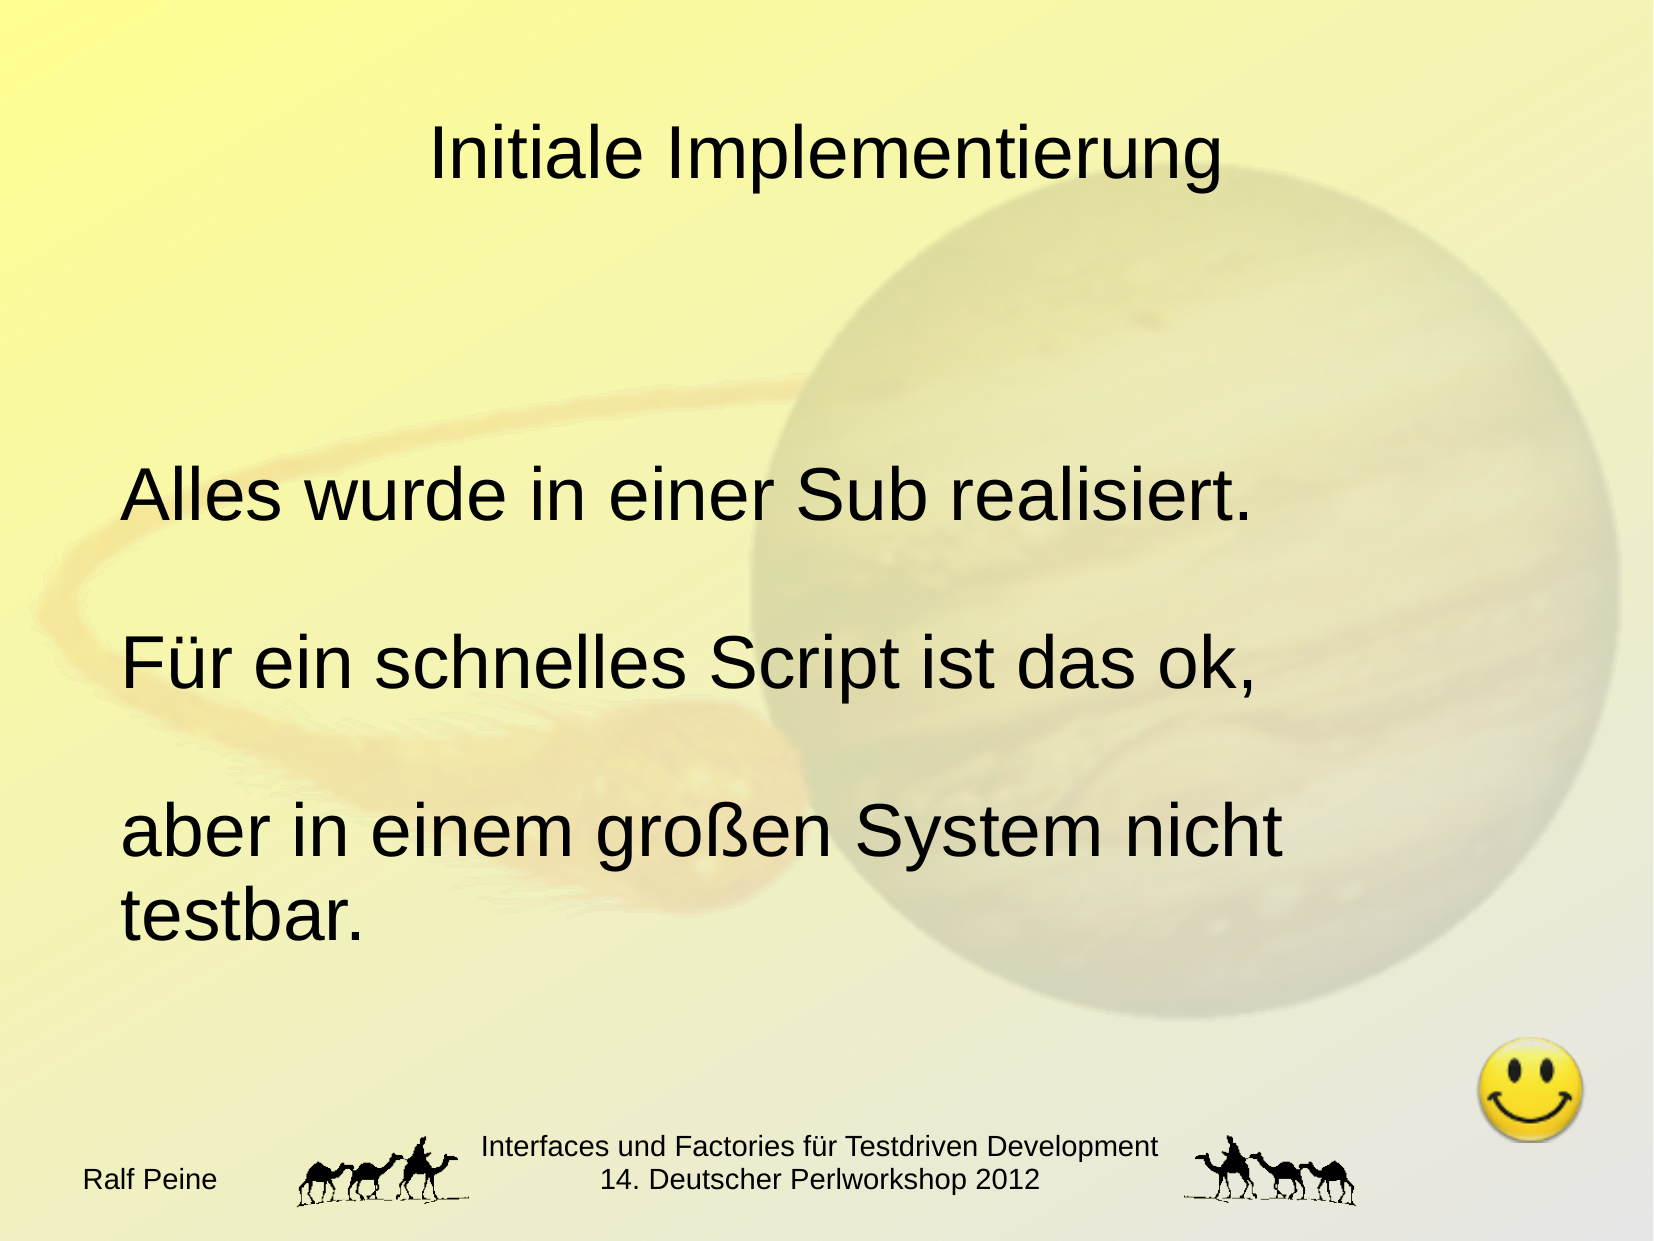

# Initiale Implementierung
Alles wurde in einer Sub realisiert.
Für ein schnelles Script ist das ok,
aber in einem großen System nicht testbar.